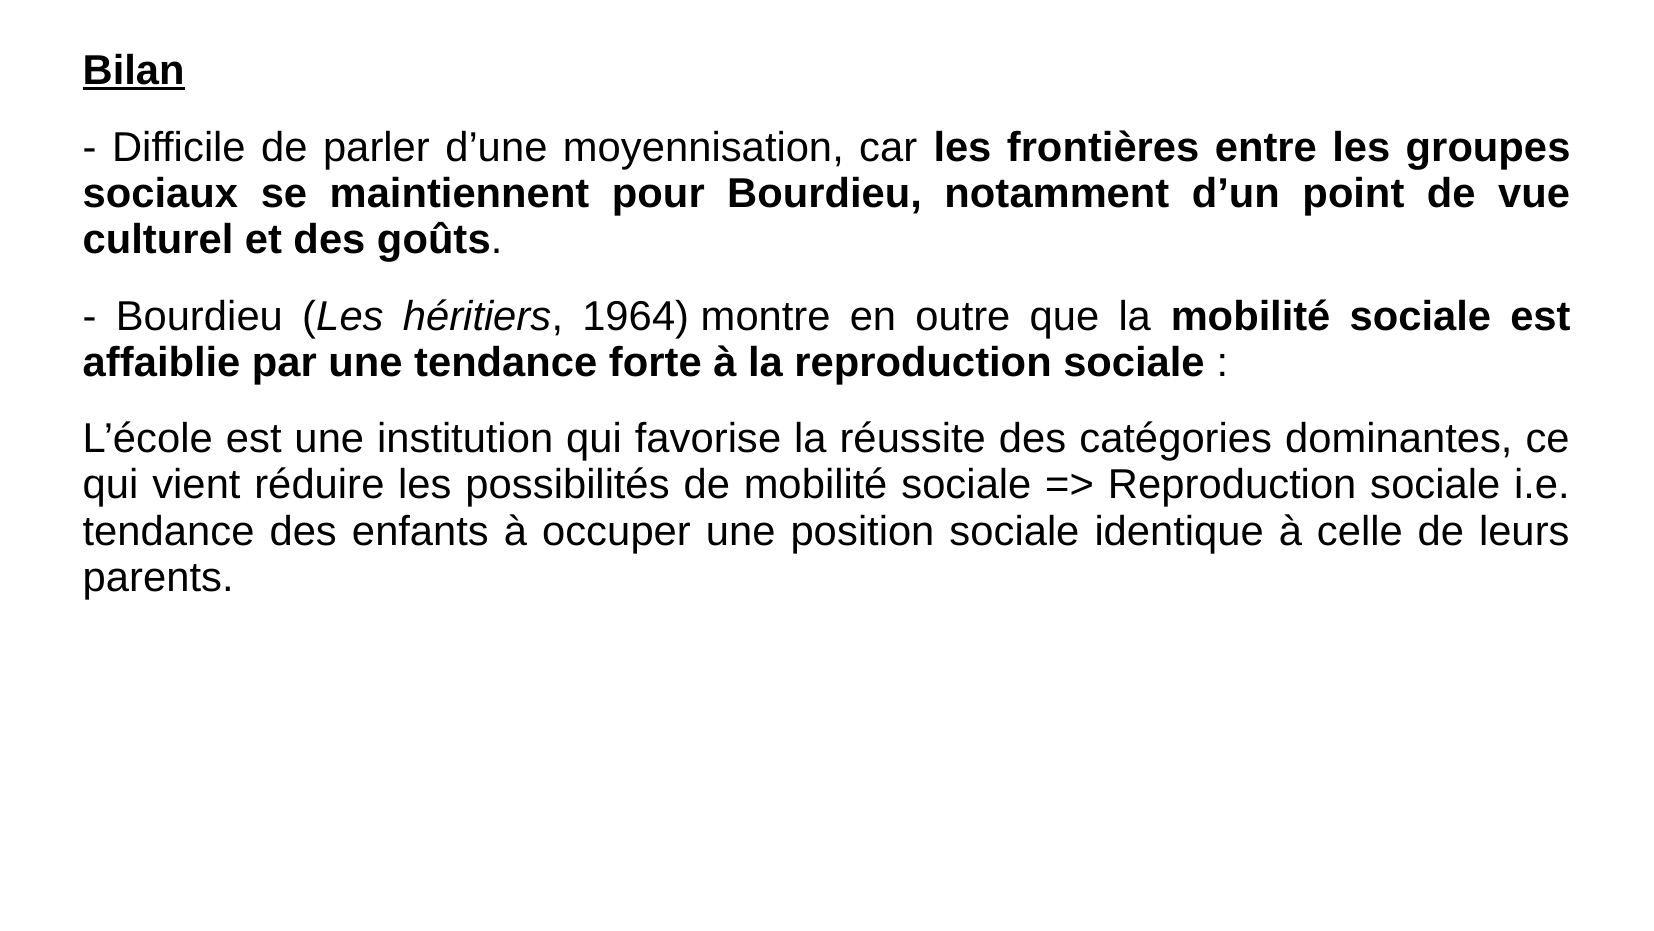

# Bilan
- Difficile de parler d’une moyennisation, car les frontières entre les groupes sociaux se maintiennent pour Bourdieu, notamment d’un point de vue culturel et des goûts.
- Bourdieu (Les héritiers, 1964) montre en outre que la mobilité sociale est affaiblie par une tendance forte à la reproduction sociale :
L’école est une institution qui favorise la réussite des catégories dominantes, ce qui vient réduire les possibilités de mobilité sociale => Reproduction sociale i.e. tendance des enfants à occuper une position sociale identique à celle de leurs parents.